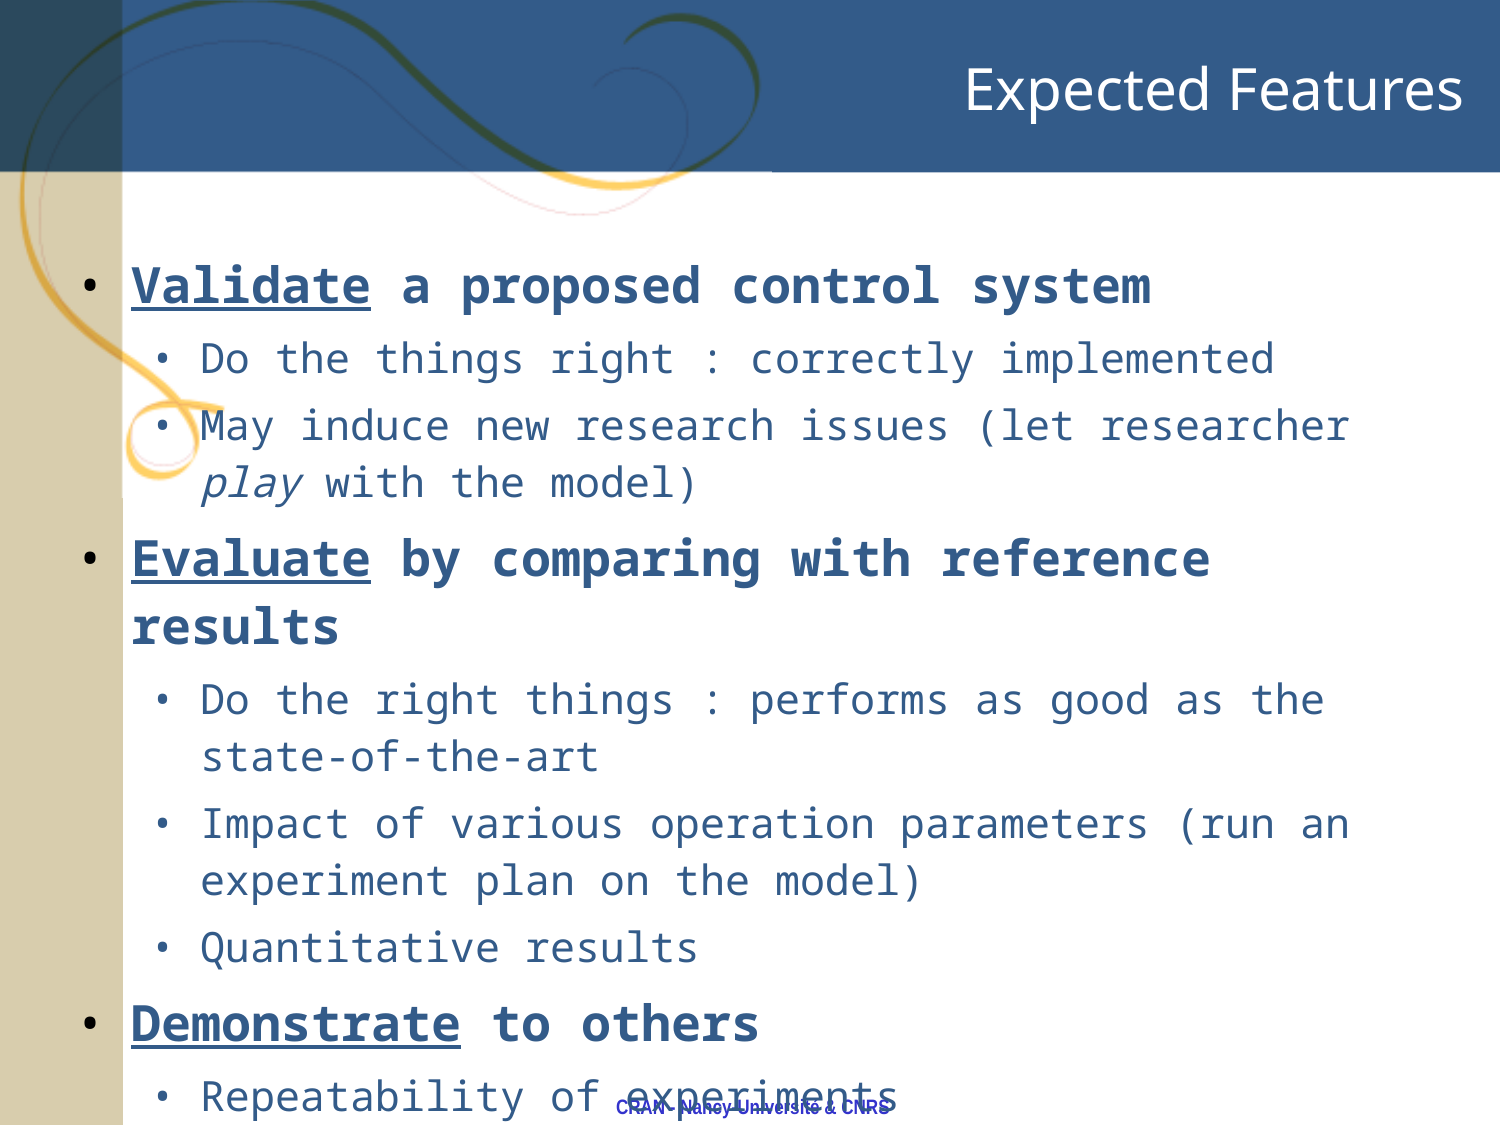

# Expected Features
Validate a proposed control system
Do the things right : correctly implemented
May induce new research issues (let researcher play with the model)
Evaluate by comparing with reference results
Do the right things : performs as good as the state-of-the-art
Impact of various operation parameters (run an experiment plan on the model)
Quantitative results
Demonstrate to others
Repeatability of experiments
Be able to share models